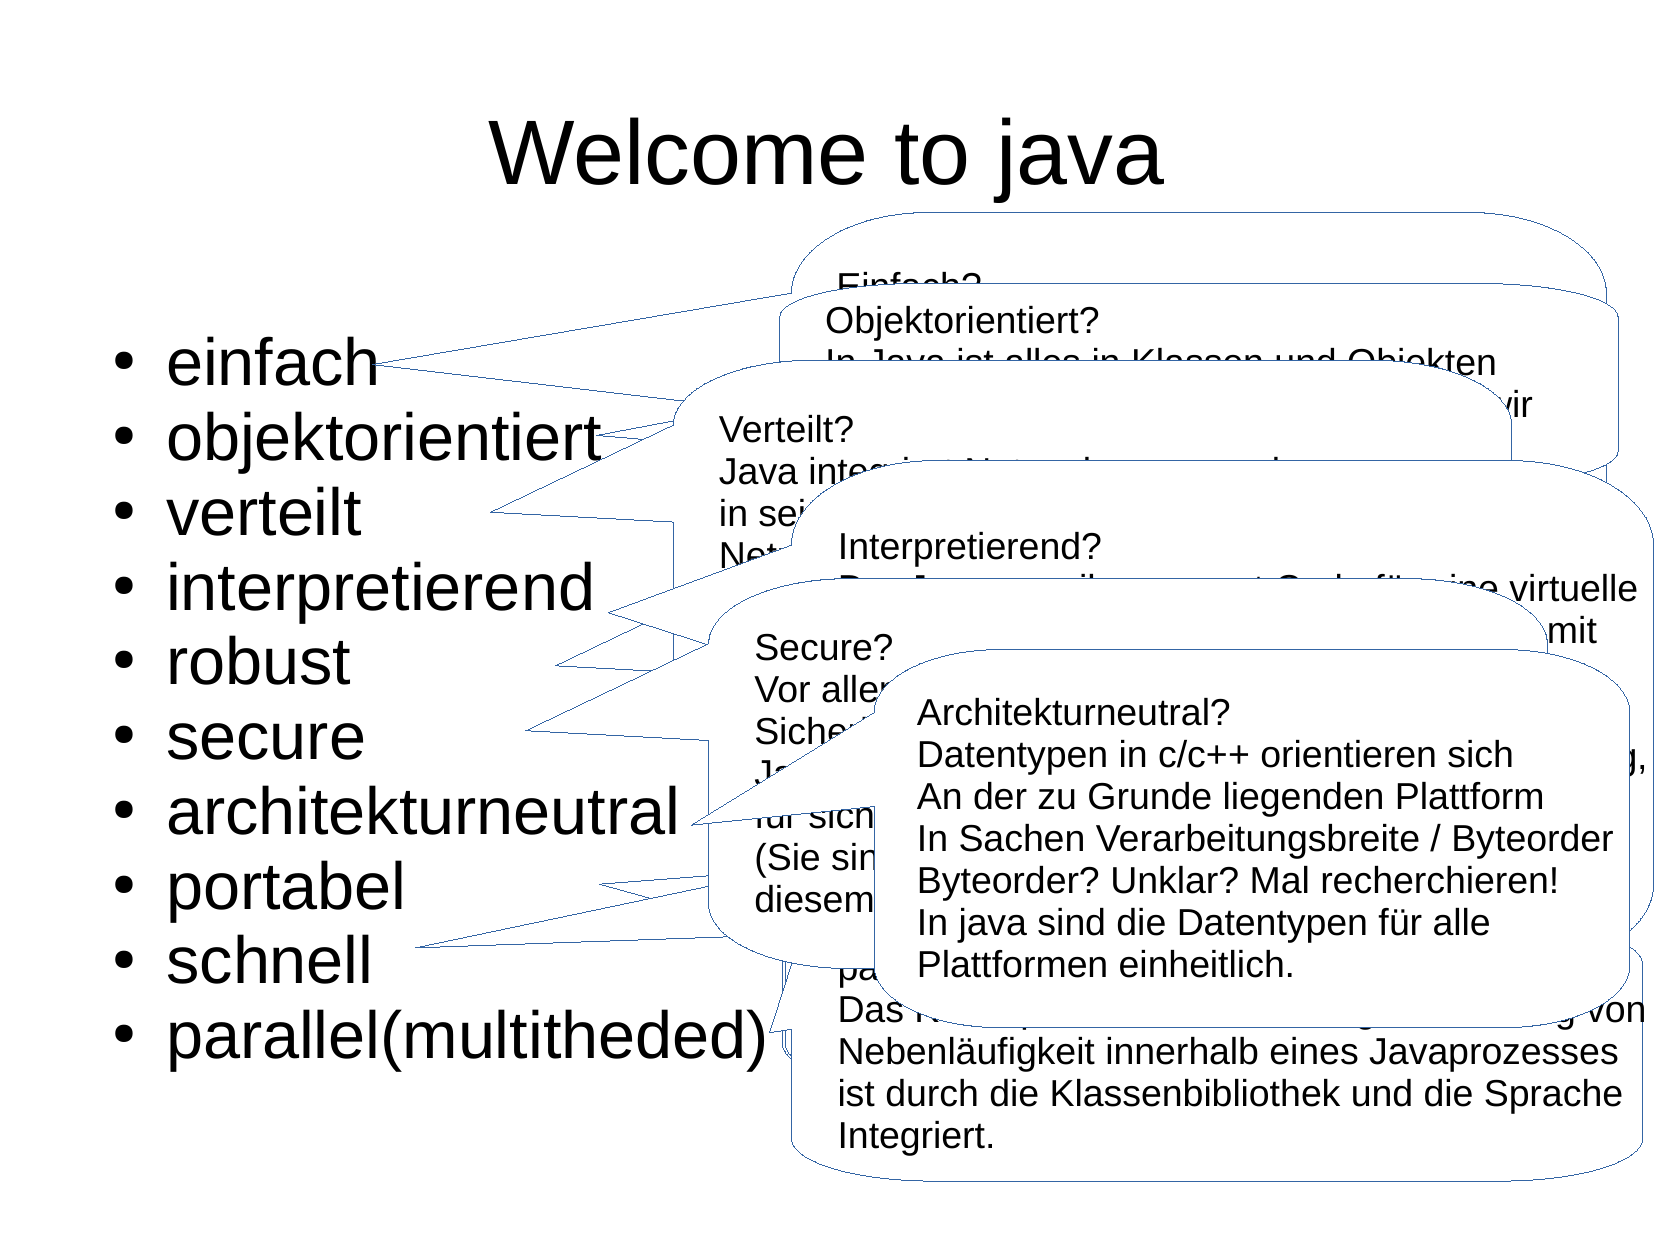

# Welcome to java
Einfach?
Programmieren ist für viele nicht einfach!
Aber ein Großteil der Syntax von Ausdrücken
und Anweisungen orientiert sich an c.
Techniken, an denen viele scheitern, sind in
Java elliminiert (Pointer, malloc)
Von daher vielleicht doch etwas einfacher
als c/c++
 einfach
 objektorientiert
 verteilt
 interpretierend
 robust
 secure
 architekturneutral
 portabel
 schnell
 parallel(multitheded)
Objektorientiert?
In Java ist alles in Klassen und Objekten
gekapselt. Was eine Klasse ist, werden wir
In der nächsten Präsentation erarbeiten.
Verteilt?
Java integriert Netwerkprogrammierung
in seine Bibliotheken. Somit können mit Java
Netzanwendungen (Client-/Server) einfach
gebaut werden.
Nicht nur Daten, sondern auch Code kann
dazu über Netzwerke übertragen werden.
Interpretierend?
Der Javacompiler erzeugt Code für eine virtuelle
Maschine. Javaprogramme werden immer mit
Hilfe dieser virtuellen Maschine ausgeführt.
Das Vor- und Nachteile. Die Verwendung der
Virtuellen Maschine verlangsamt die Ausführung,
Bringt aber Vorteile in Sachen Portabilität
(Ausführbarkeit auf verschiedenen Plattformen)
und Komfort zur Laufzeit.
Robust?
Die virtuelle Maschine nimmt dem Programmierer
viel ab, z.B. bei der Speicherverwaltung.
Überwachung von Ausnahmen gehört fest zur
Javaprogrammierung. Darum wird Java gern für
hochverfügbare Anwendungen genutzt.
Secure?
Vor allem in Netzwerkanwendungen spielt
Sicherheit eine große Rolle.
Java verfügt über eine Reihe von Klassen
für sicherheitsrelevante Aspekte.
(Sie sind nicht Gegenstand unserer LV in
diesem Semester)
Architekturneutral?
Datentypen in c/c++ orientieren sich
An der zu Grunde liegenden Plattform
In Sachen Verarbeitungsbreite / Byteorder
Byteorder? Unklar? Mal recherchieren!
In java sind die Datentypen für alle
Plattformen einheitlich.
Portabel?
Javaprogramme können mit einem SDK
(SoftwareDevelopmentKit) auf einer bel.
Plattform gebaut werden und sind auf jeder
anderen Plattform, für die es eine virtuelle
Maschine gibt, ausführbar.
Schnell?
Das ist sehr relativ. Javaprogramme mit einem
Swing-GUI sind definitiv nicht schnell.
Serveranwendungen mit java aber schon.
parallel?
Das Konzept „Threads“ zur Programmierung von
Nebenläufigkeit innerhalb eines Javaprozesses
ist durch die Klassenbibliothek und die Sprache
Integriert.
1